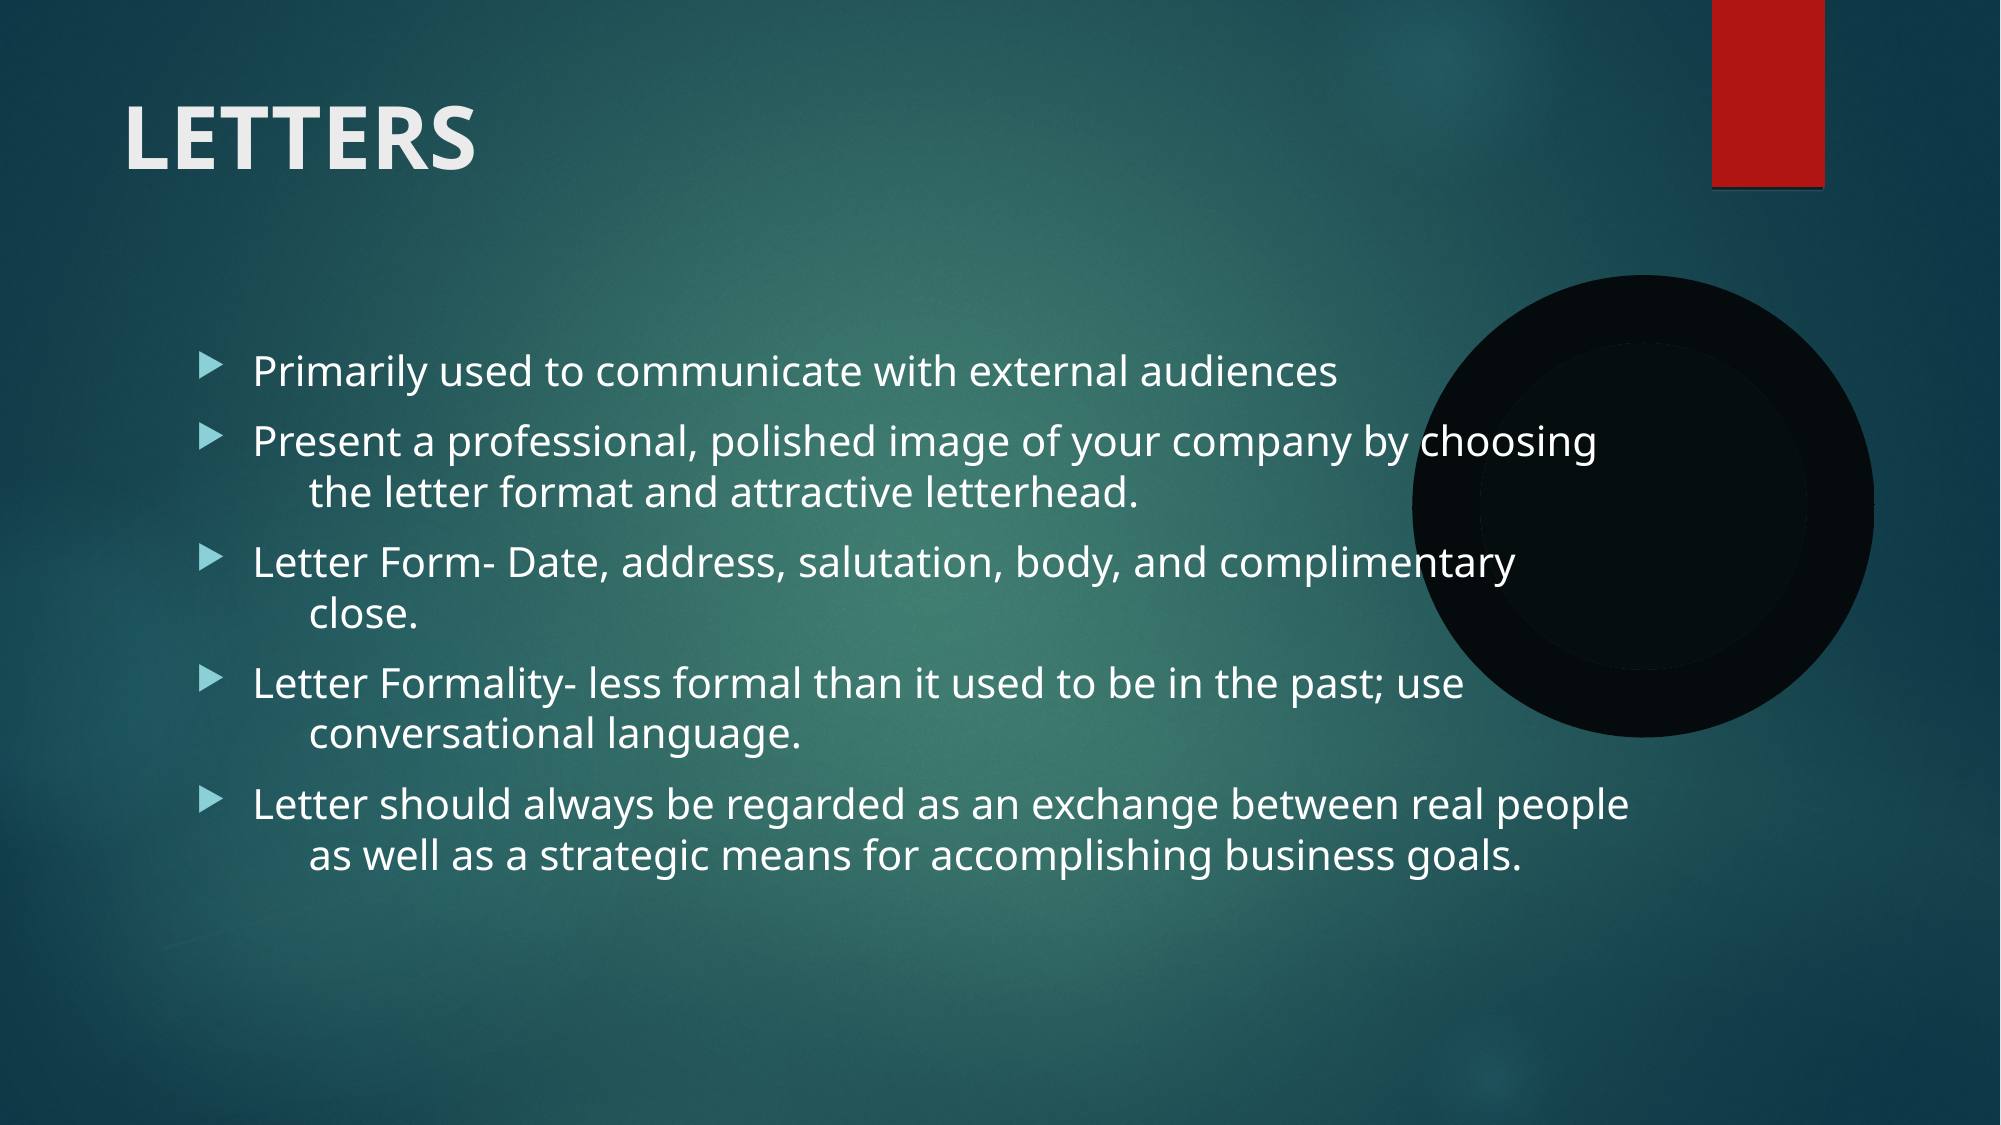

# LETTERS
Primarily used to communicate with external audiences
Present a professional, polished image of your company by choosing the letter format and attractive letterhead.
Letter Form- Date, address, salutation, body, and complimentary close.
Letter Formality- less formal than it used to be in the past; use conversational language.
Letter should always be regarded as an exchange between real people as well as a strategic means for accomplishing business goals.